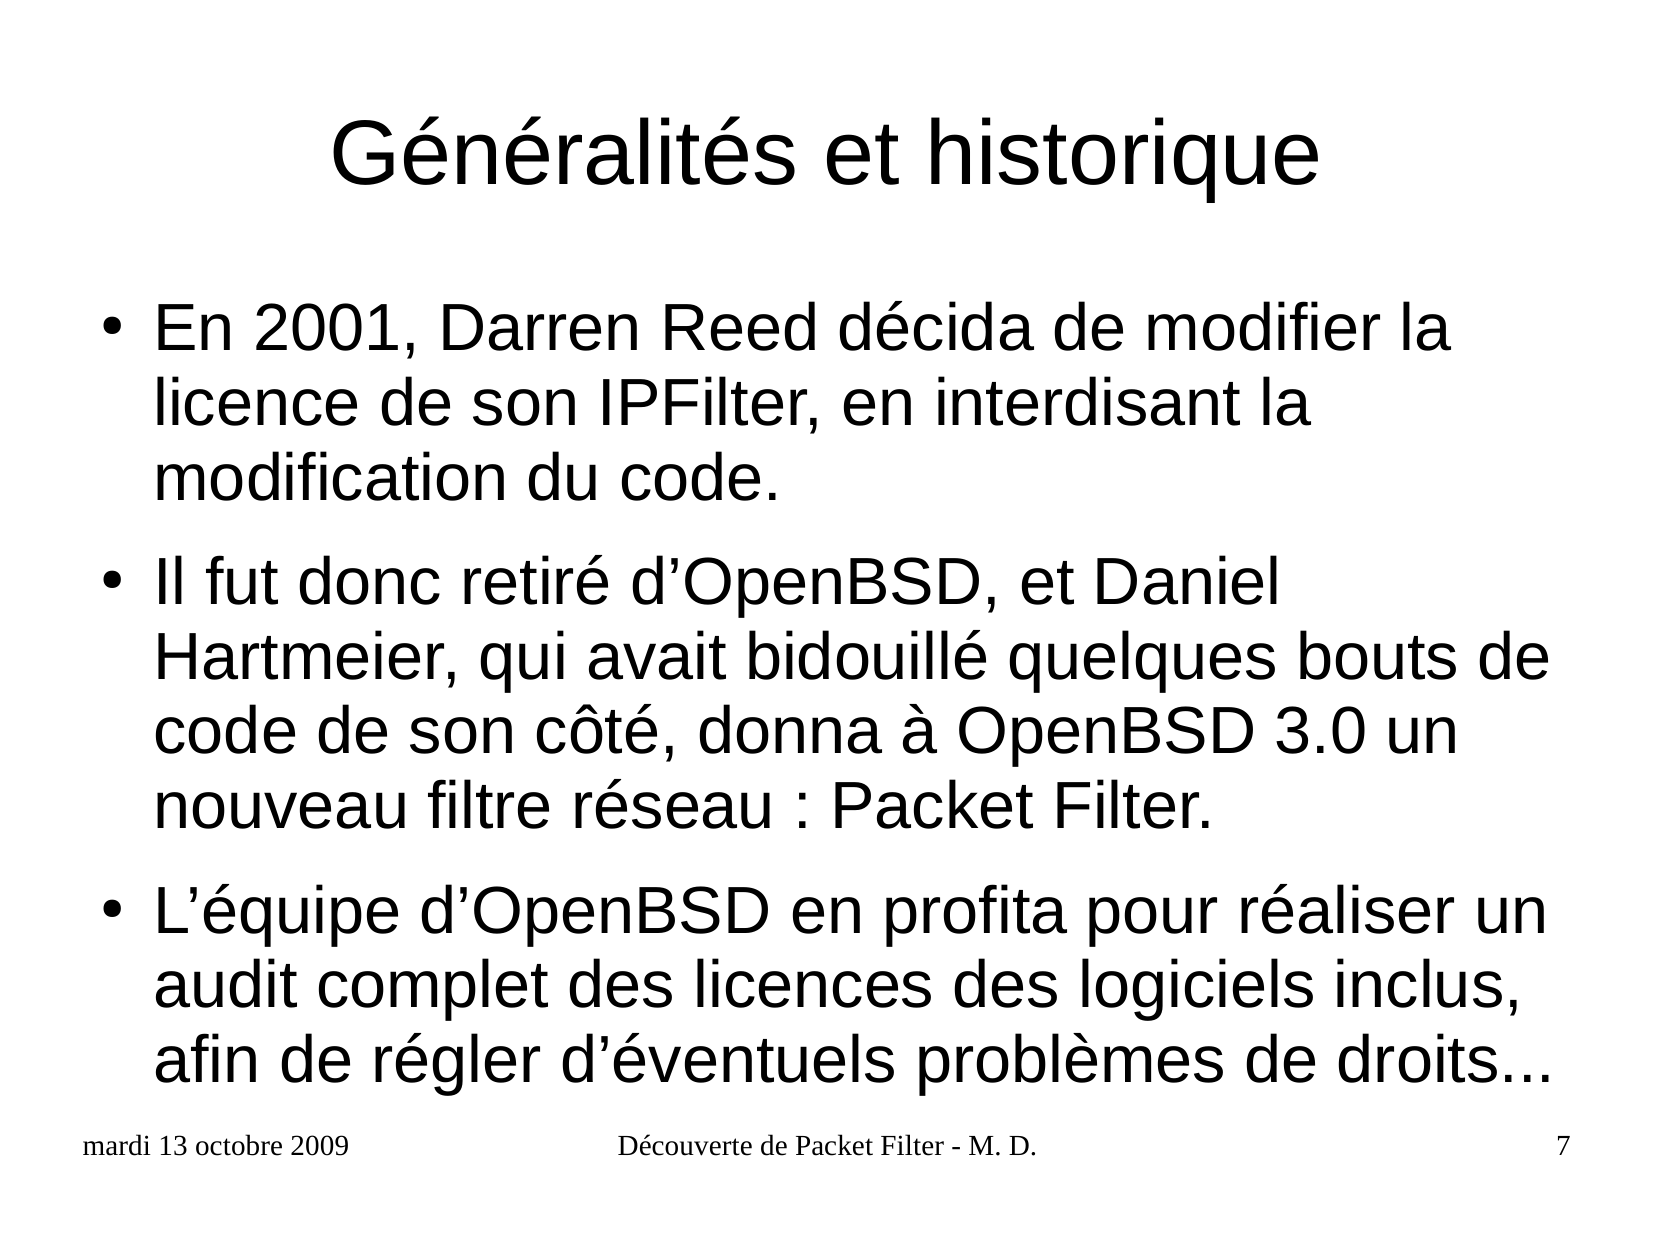

# Généralités et historique
En 2001, Darren Reed décida de modifier la licence de son IPFilter, en interdisant la modification du code.
Il fut donc retiré d’OpenBSD, et Daniel Hartmeier, qui avait bidouillé quelques bouts de code de son côté, donna à OpenBSD 3.0 un nouveau filtre réseau : Packet Filter.
L’équipe d’OpenBSD en profita pour réaliser un audit complet des licences des logiciels inclus, afin de régler d’éventuels problèmes de droits...
mardi 13 octobre 2009
Découverte de Packet Filter - M. D.
7